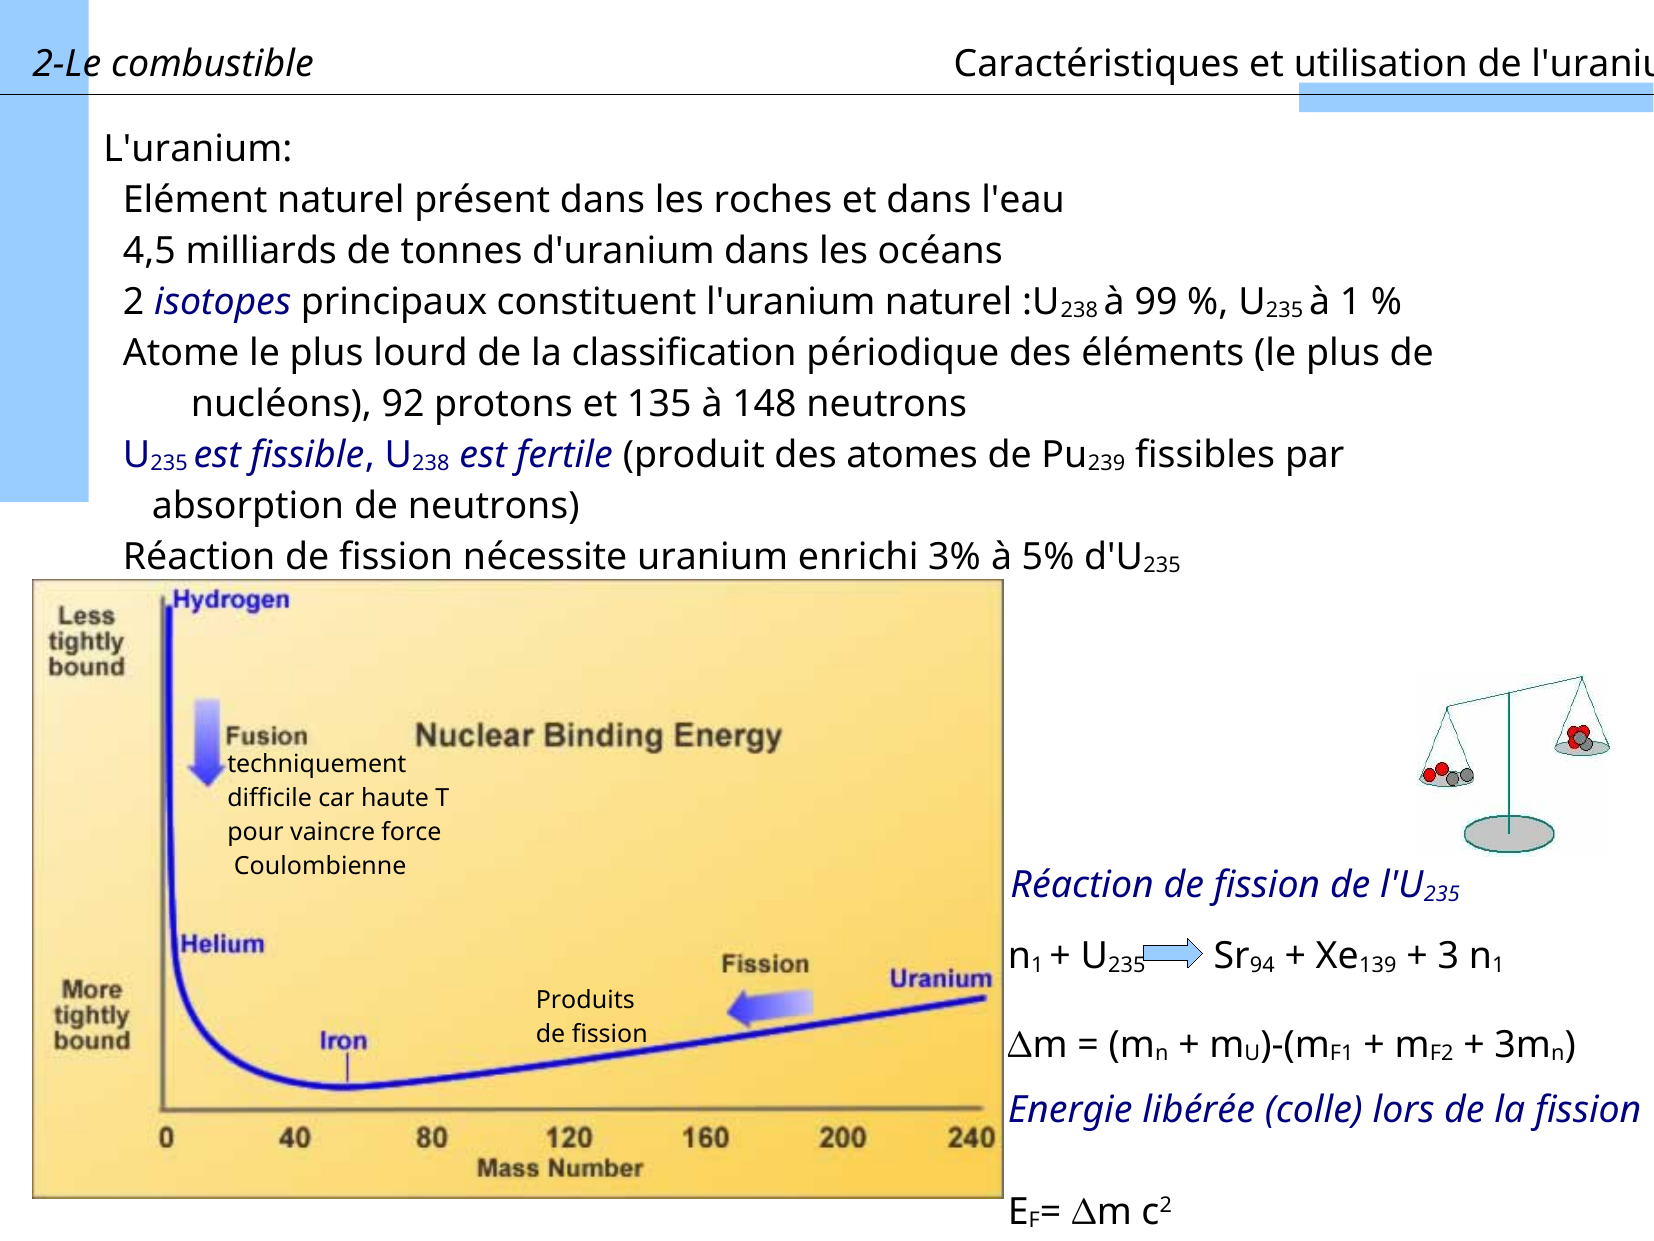

2-Le combustible
Caractéristiques et utilisation de l'uranium
L'uranium:
 Elément naturel présent dans les roches et dans l'eau
 4,5 milliards de tonnes d'uranium dans les océans
 2 isotopes principaux constituent l'uranium naturel :U238 à 99 %, U235 à 1 %
 Atome le plus lourd de la classification périodique des éléments (le plus de nucléons), 92 protons et 135 à 148 neutrons
 U235 est fissible, U238 est fertile (produit des atomes de Pu239 fissibles par absorption de neutrons)
 Réaction de fission nécessite uranium enrichi 3% à 5% d'U235
techniquement
difficile car haute T
pour vaincre force
 Coulombienne
Réaction de fission de l'U235
n1 + U235 Sr94 + Xe139 + 3 n1
m = (mn + mU)-(mF1 + mF2 + 3mn)
Produits
de fission
Energie libérée (colle) lors de la fission
EF= m c2